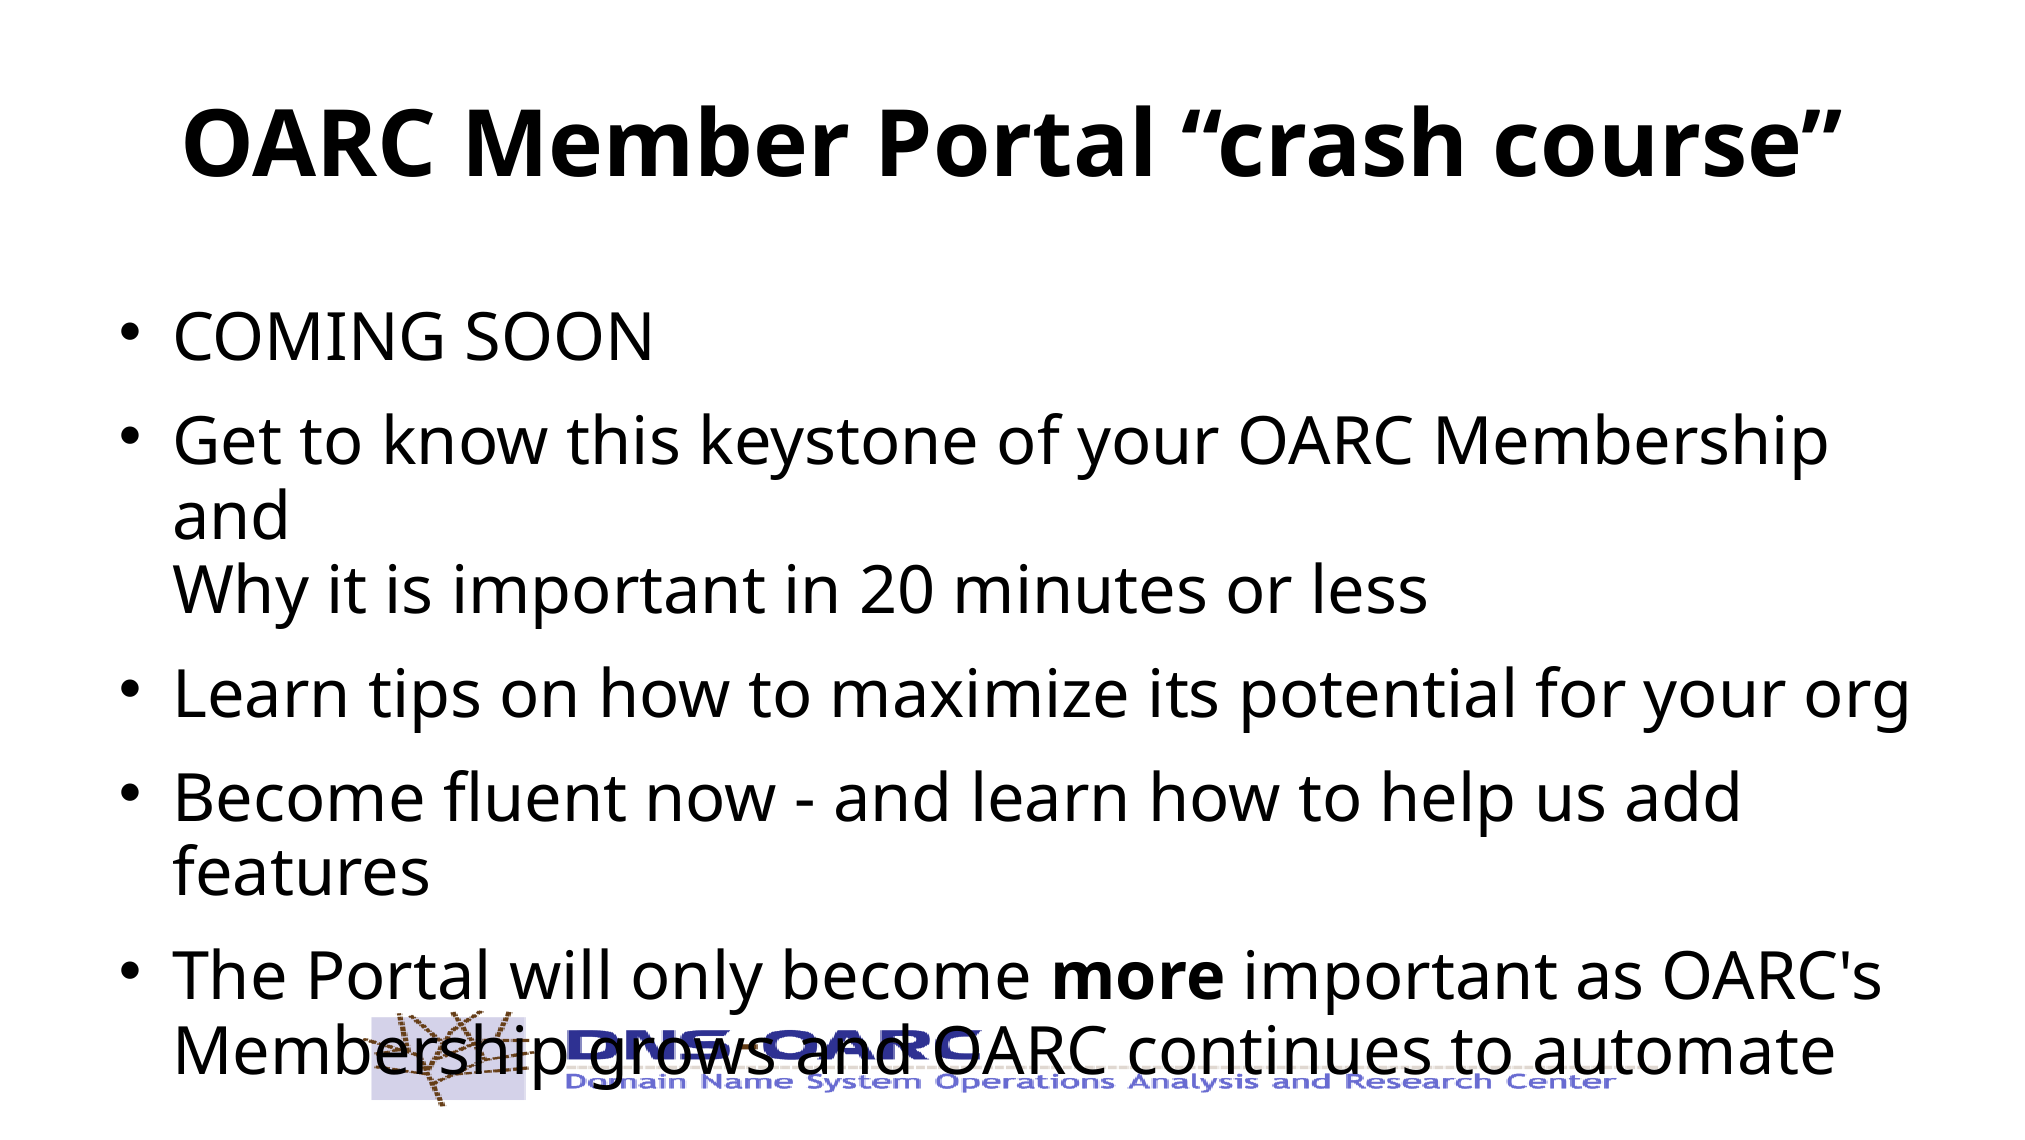

# OARC Member Portal “crash course”
COMING SOON
Get to know this keystone of your OARC Membership and
Why it is important in 20 minutes or less
Learn tips on how to maximize its potential for your org
Become fluent now - and learn how to help us add features
The Portal will only become more important as OARC's Membership grows and OARC continues to automate